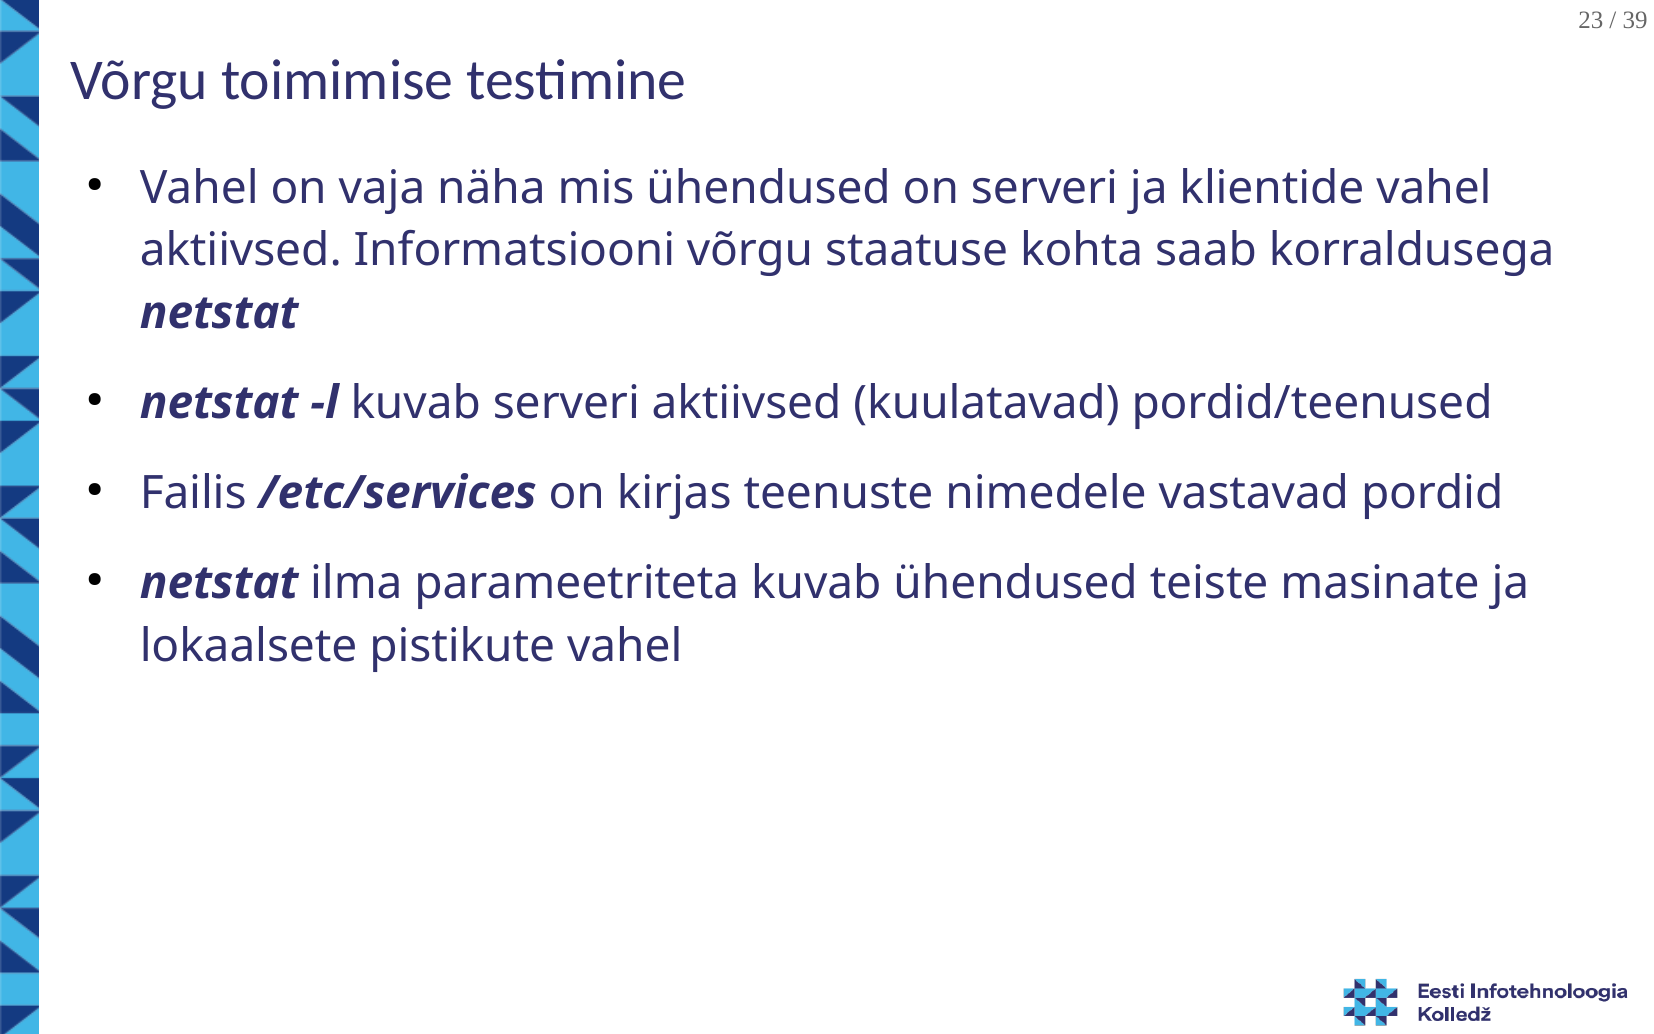

# Võrgu toimimise testimine
Vahel on vaja näha mis ühendused on serveri ja klientide vahel aktiivsed. Informatsiooni võrgu staatuse kohta saab korraldusega netstat
netstat -l kuvab serveri aktiivsed (kuulatavad) pordid/teenused
Failis /etc/services on kirjas teenuste nimedele vastavad pordid
netstat ilma parameetriteta kuvab ühendused teiste masinate ja lokaalsete pistikute vahel